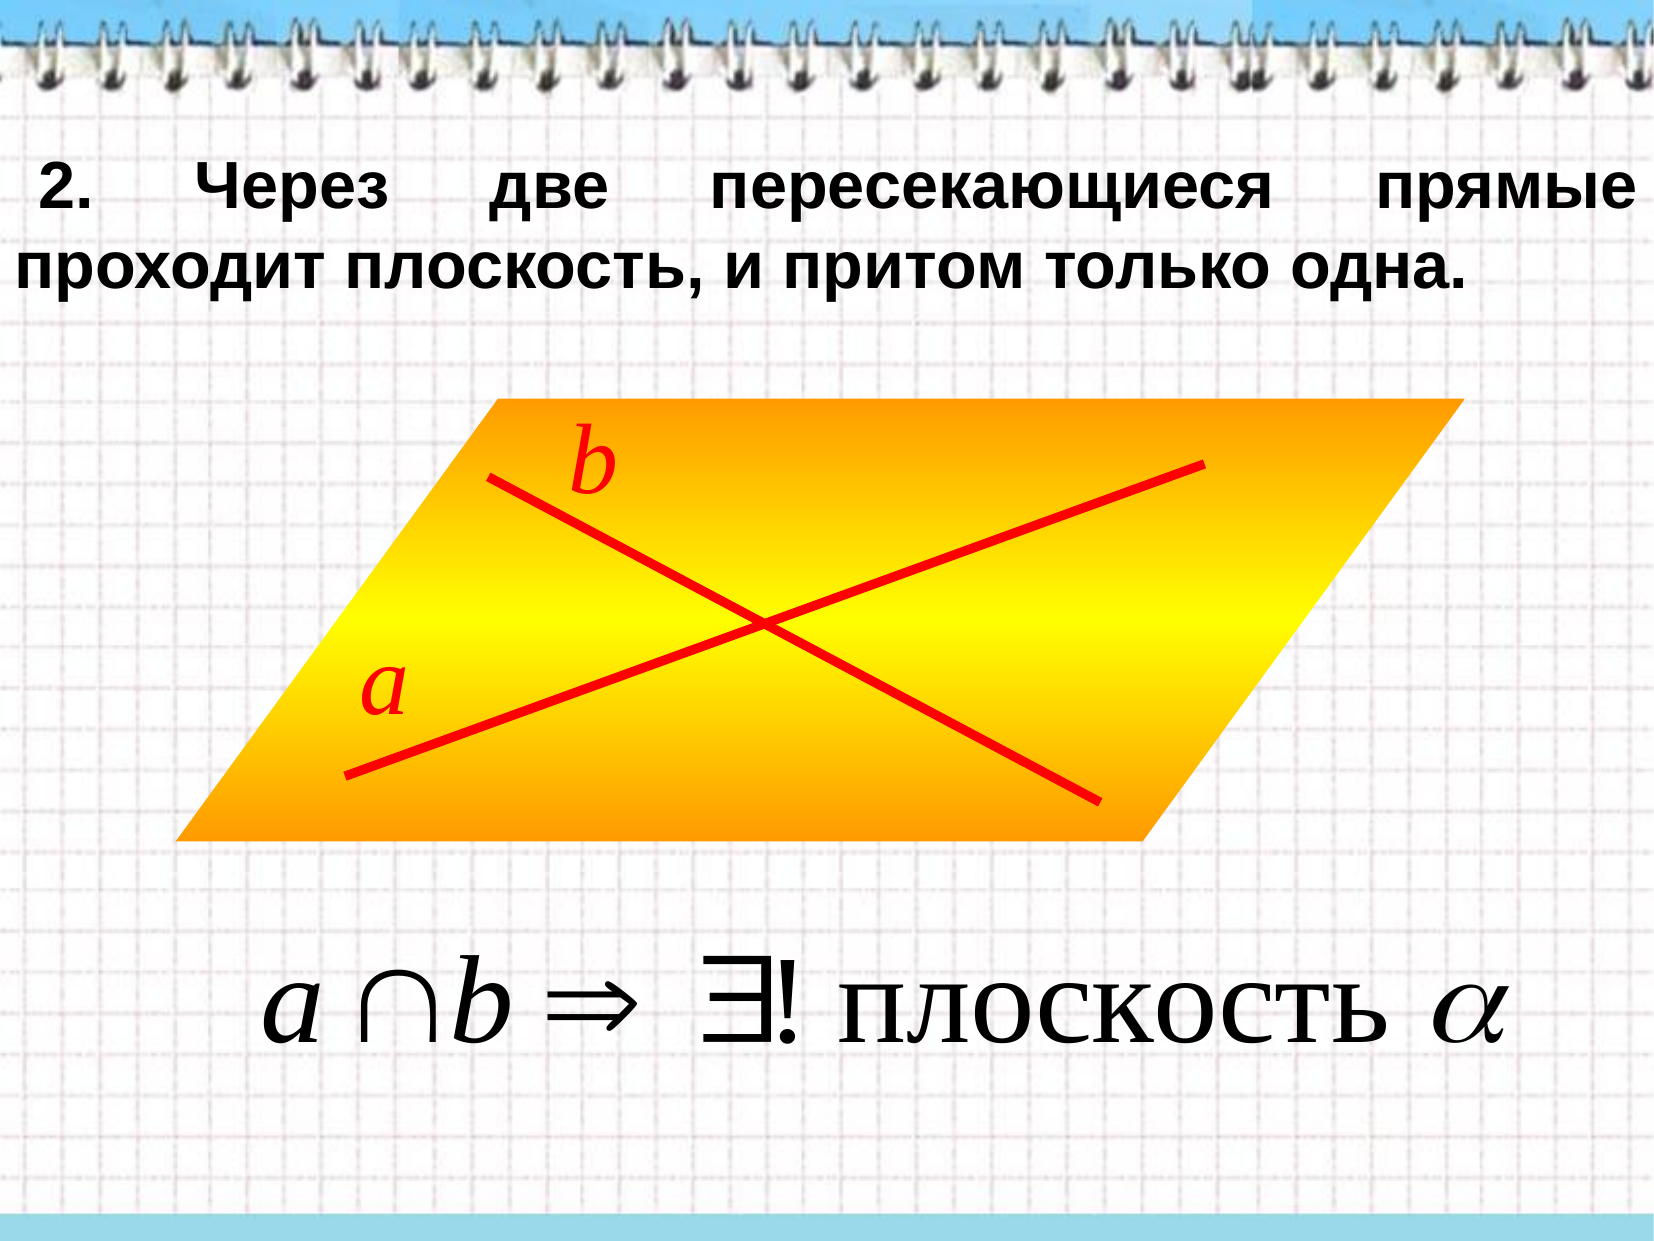

2. Через две пересекающиеся прямые проходит плоскость, и притом только одна.
b
а